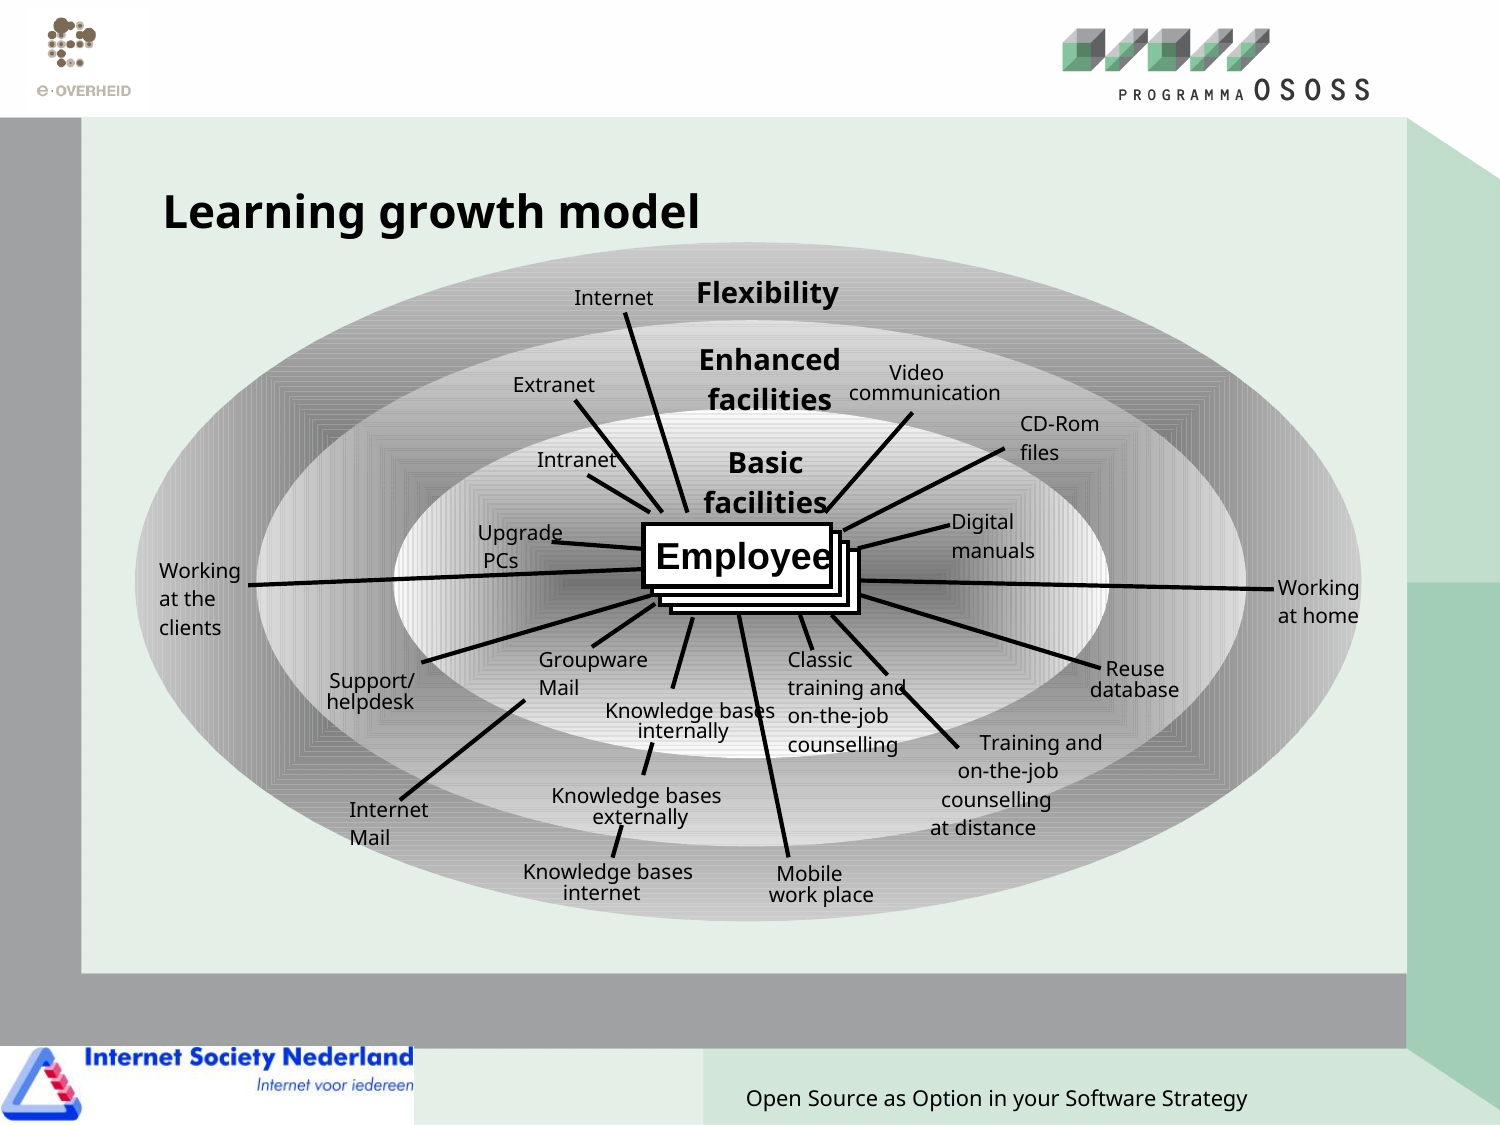

# Learning growth model
Flexibility
Internet
Enhanced
facilities
Video
communication
Extranet
CD-Rom
files
Basic
facilities
Intranet
Digital
manuals
Upgrade
 PCs
Employee
Working
at the
clients
Working
at home
Groupware
Mail
Classic
training and
on-the-job
counselling
Reuse
database
Support/
helpdesk
Knowledge bases
internally
 Training and
 on-the-job
 counselling
at distance
Knowledge bases
externally
Internet
Mail
Knowledge bases
internet
Mobile
work place